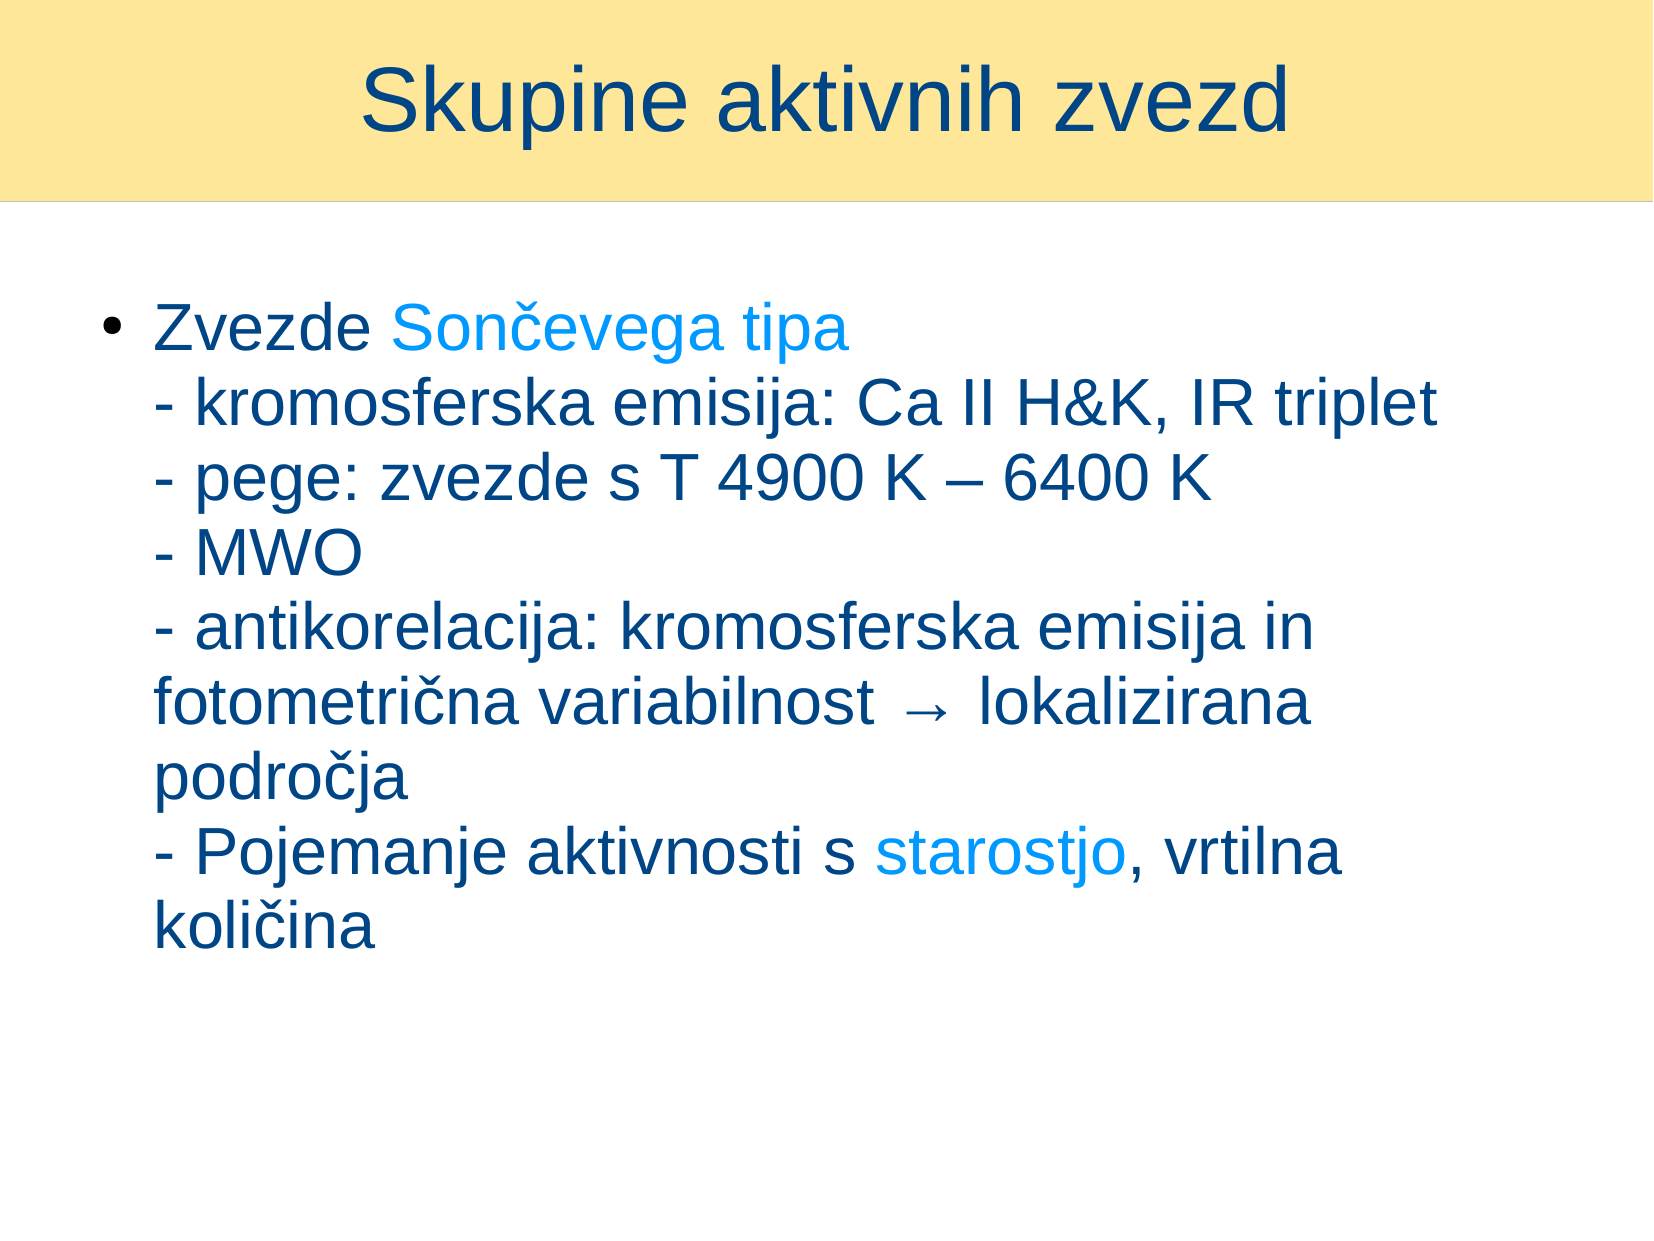

# Skupine aktivnih zvezd
Zvezde Sončevega tipa
- kromosferska emisija: Ca II H&K, IR triplet
- pege: zvezde s T 4900 K – 6400 K
- MWO
- antikorelacija: kromosferska emisija in fotometrična variabilnost → lokalizirana področja
- Pojemanje aktivnosti s starostjo, vrtilna količina